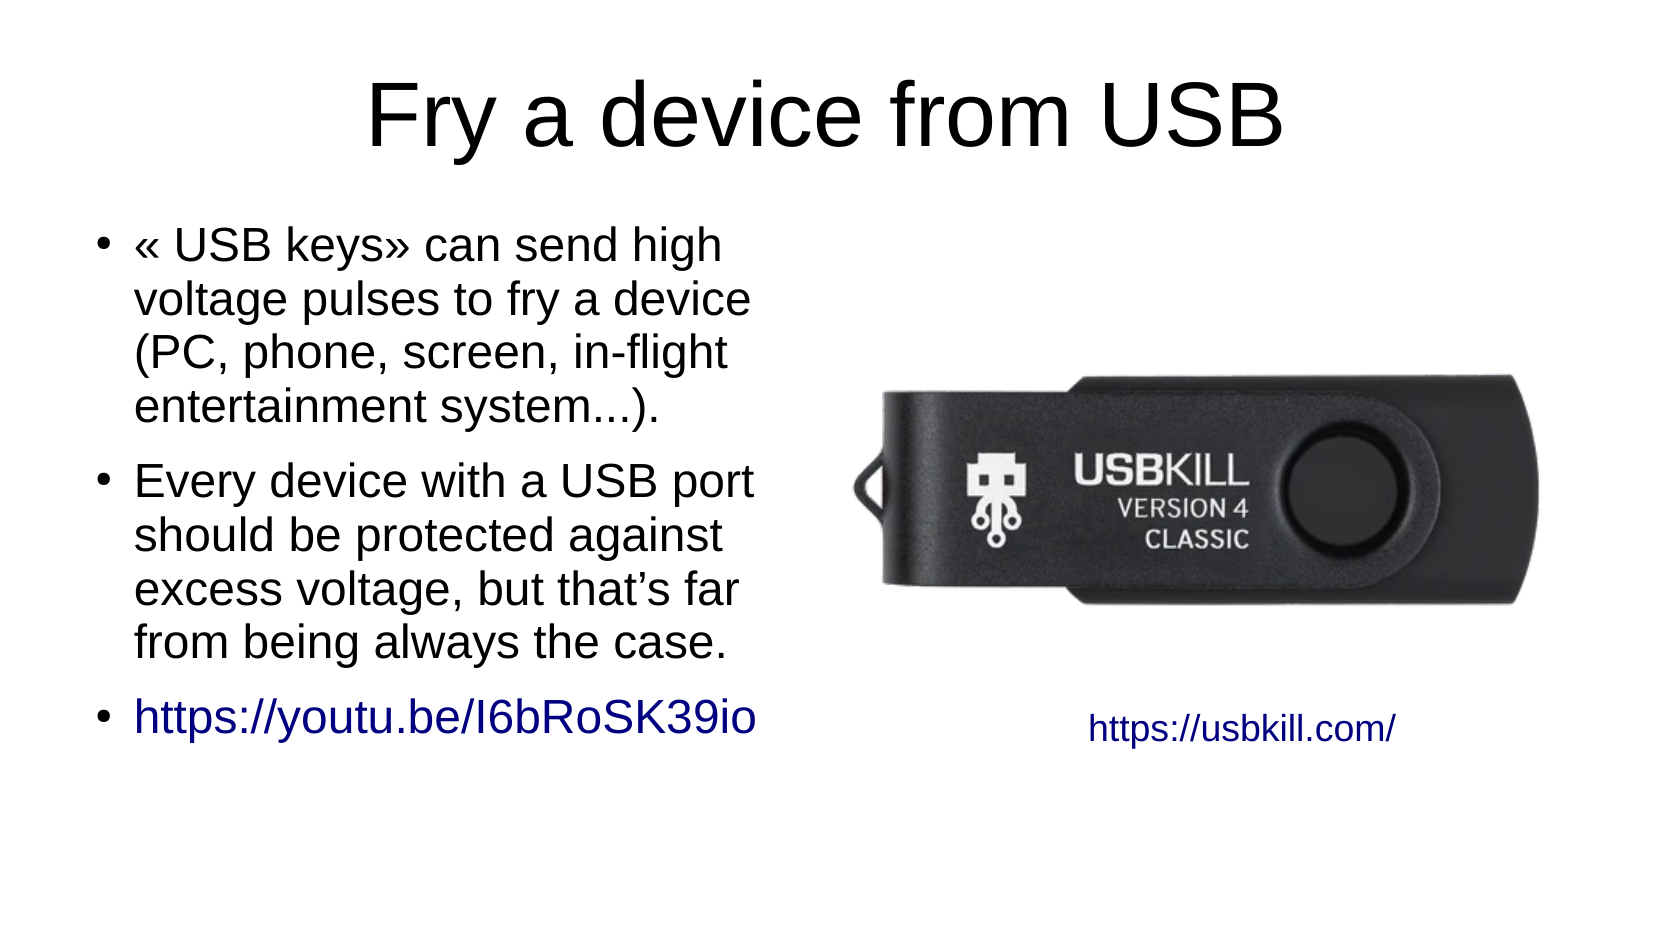

# Fry a device from USB
« USB keys» can send high voltage pulses to fry a device (PC, phone, screen, in-flight entertainment system...).
Every device with a USB port should be protected against excess voltage, but that’s far from being always the case.
https://youtu.be/I6bRoSK39io
https://usbkill.com/